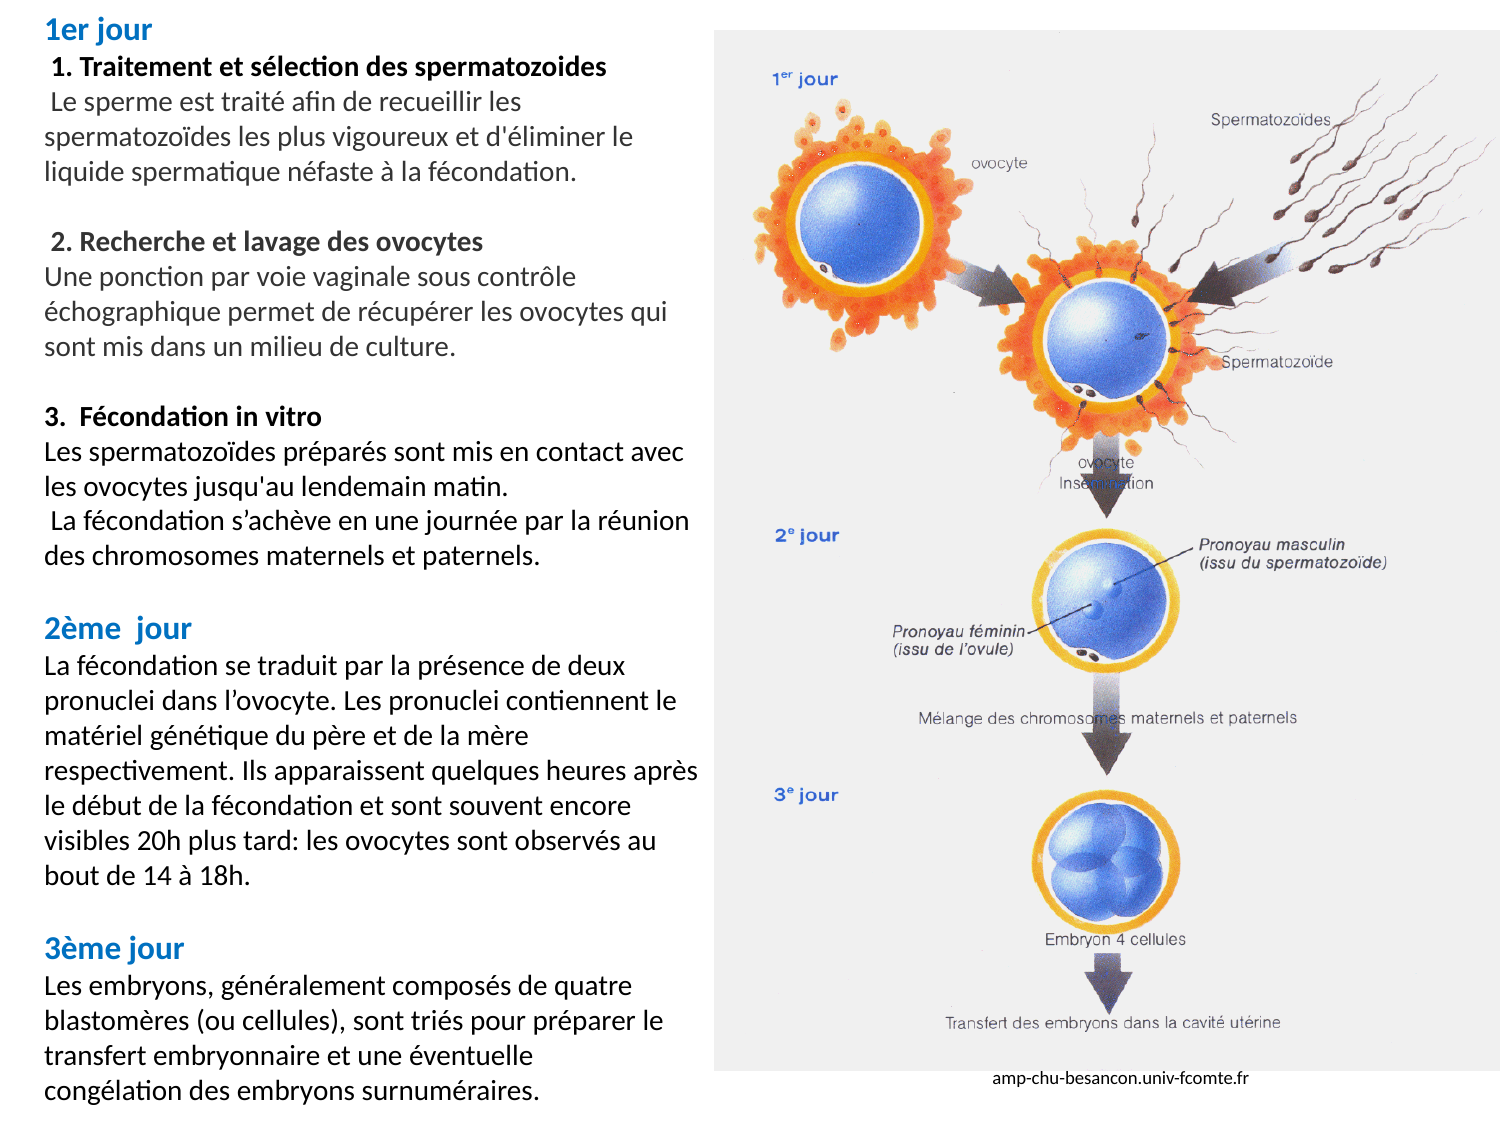

1er jour
 1. Traitement et sélection des spermatozoides
 Le sperme est traité afin de recueillir les spermatozoïdes les plus vigoureux et d'éliminer le liquide spermatique néfaste à la fécondation.
 2. Recherche et lavage des ovocytes
Une ponction par voie vaginale sous contrôle échographique permet de récupérer les ovocytes qui sont mis dans un milieu de culture.
3. Fécondation in vitro
Les spermatozoïdes préparés sont mis en contact avec les ovocytes jusqu'au lendemain matin.
 La fécondation s’achève en une journée par la réunion des chromosomes maternels et paternels.
2ème jour
La fécondation se traduit par la présence de deux pronuclei dans l’ovocyte. Les pronuclei contiennent le matériel génétique du père et de la mère respectivement. Ils apparaissent quelques heures après le début de la fécondation et sont souvent encore visibles 20h plus tard: les ovocytes sont observés au bout de 14 à 18h.
3ème jour
Les embryons, généralement composés de quatre blastomères (ou cellules), sont triés pour préparer le transfert embryonnaire et une éventuelle congélation des embryons surnuméraires.
amp-chu-besancon.univ-fcomte.fr